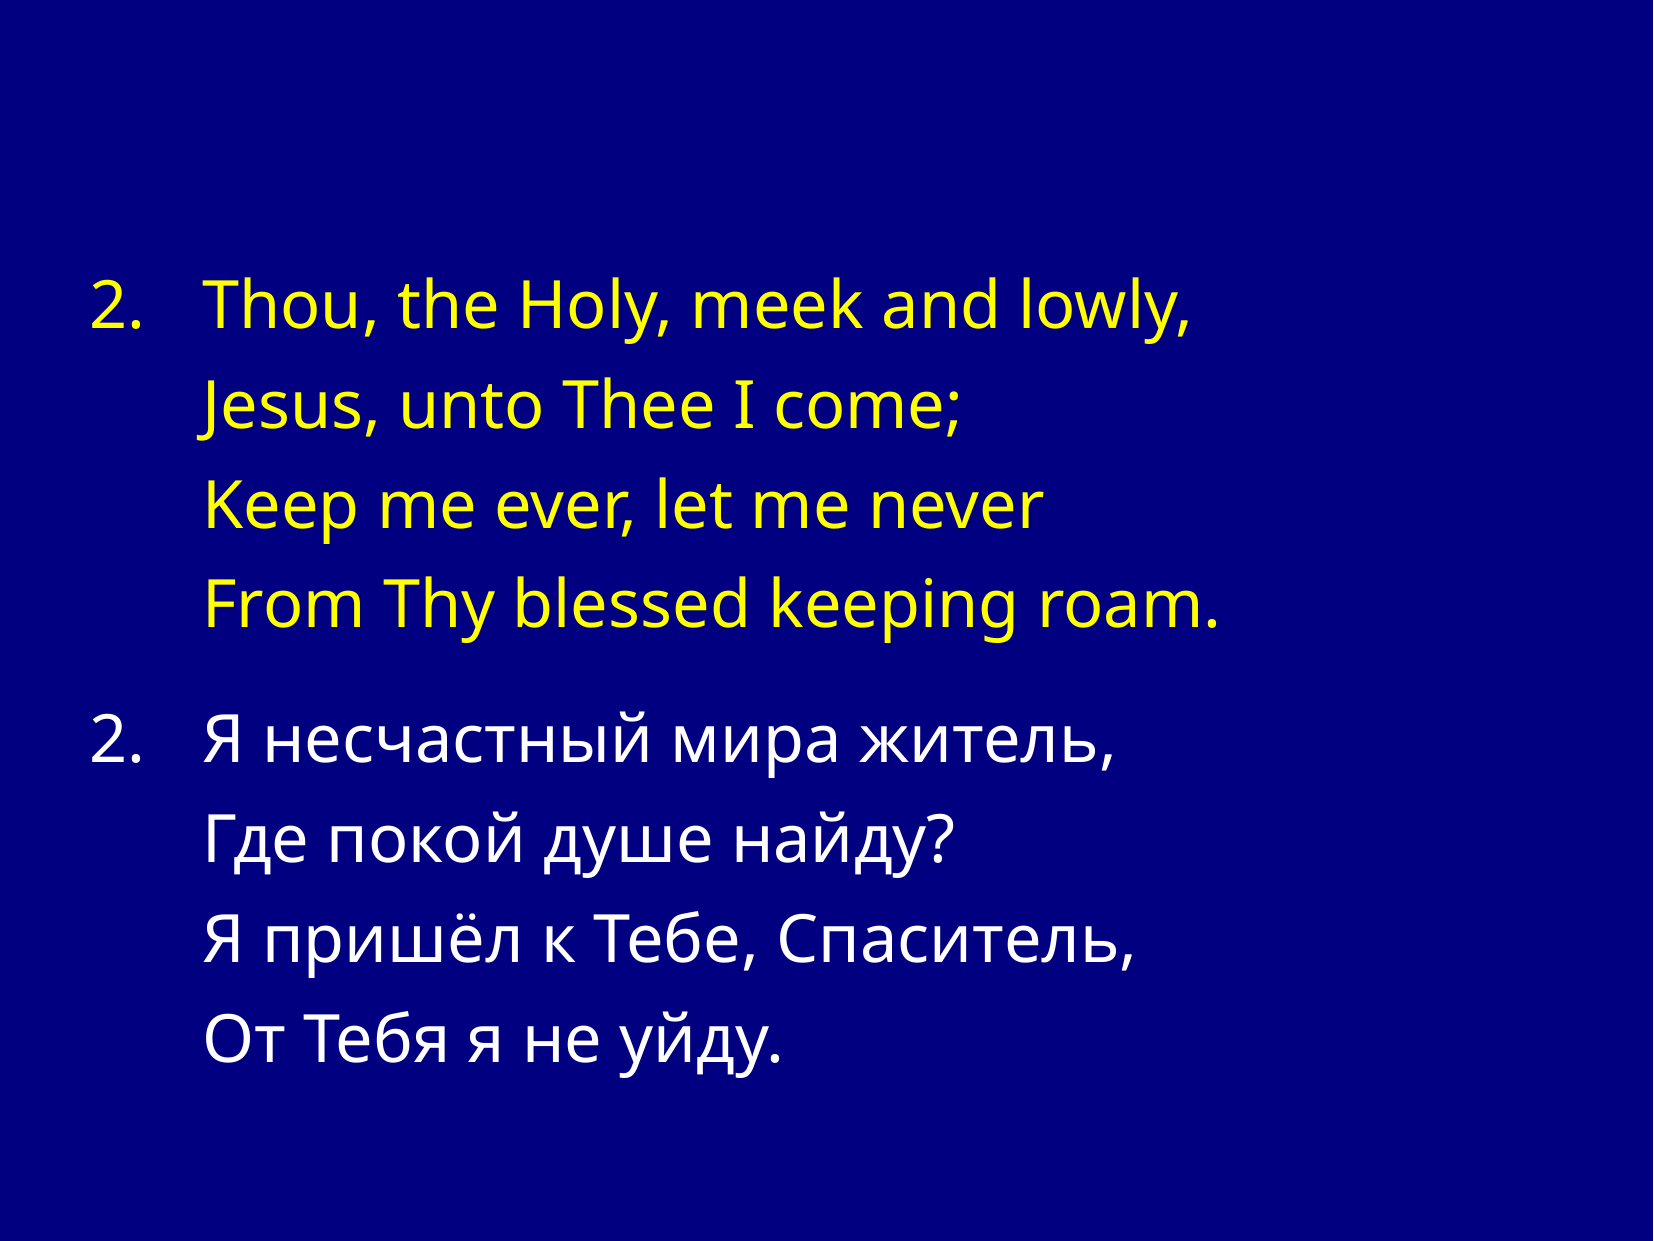

2.	Thou, the Holy, meek and lowly,
	Jesus, unto Thee I come;
	Keep me ever, let me never
	From Thy blessed keeping roam.
2.	Я несчастный мира житель,
	Где покой душе найду?
	Я пришёл к Тебе, Спаситель,
	От Тебя я не уйду.